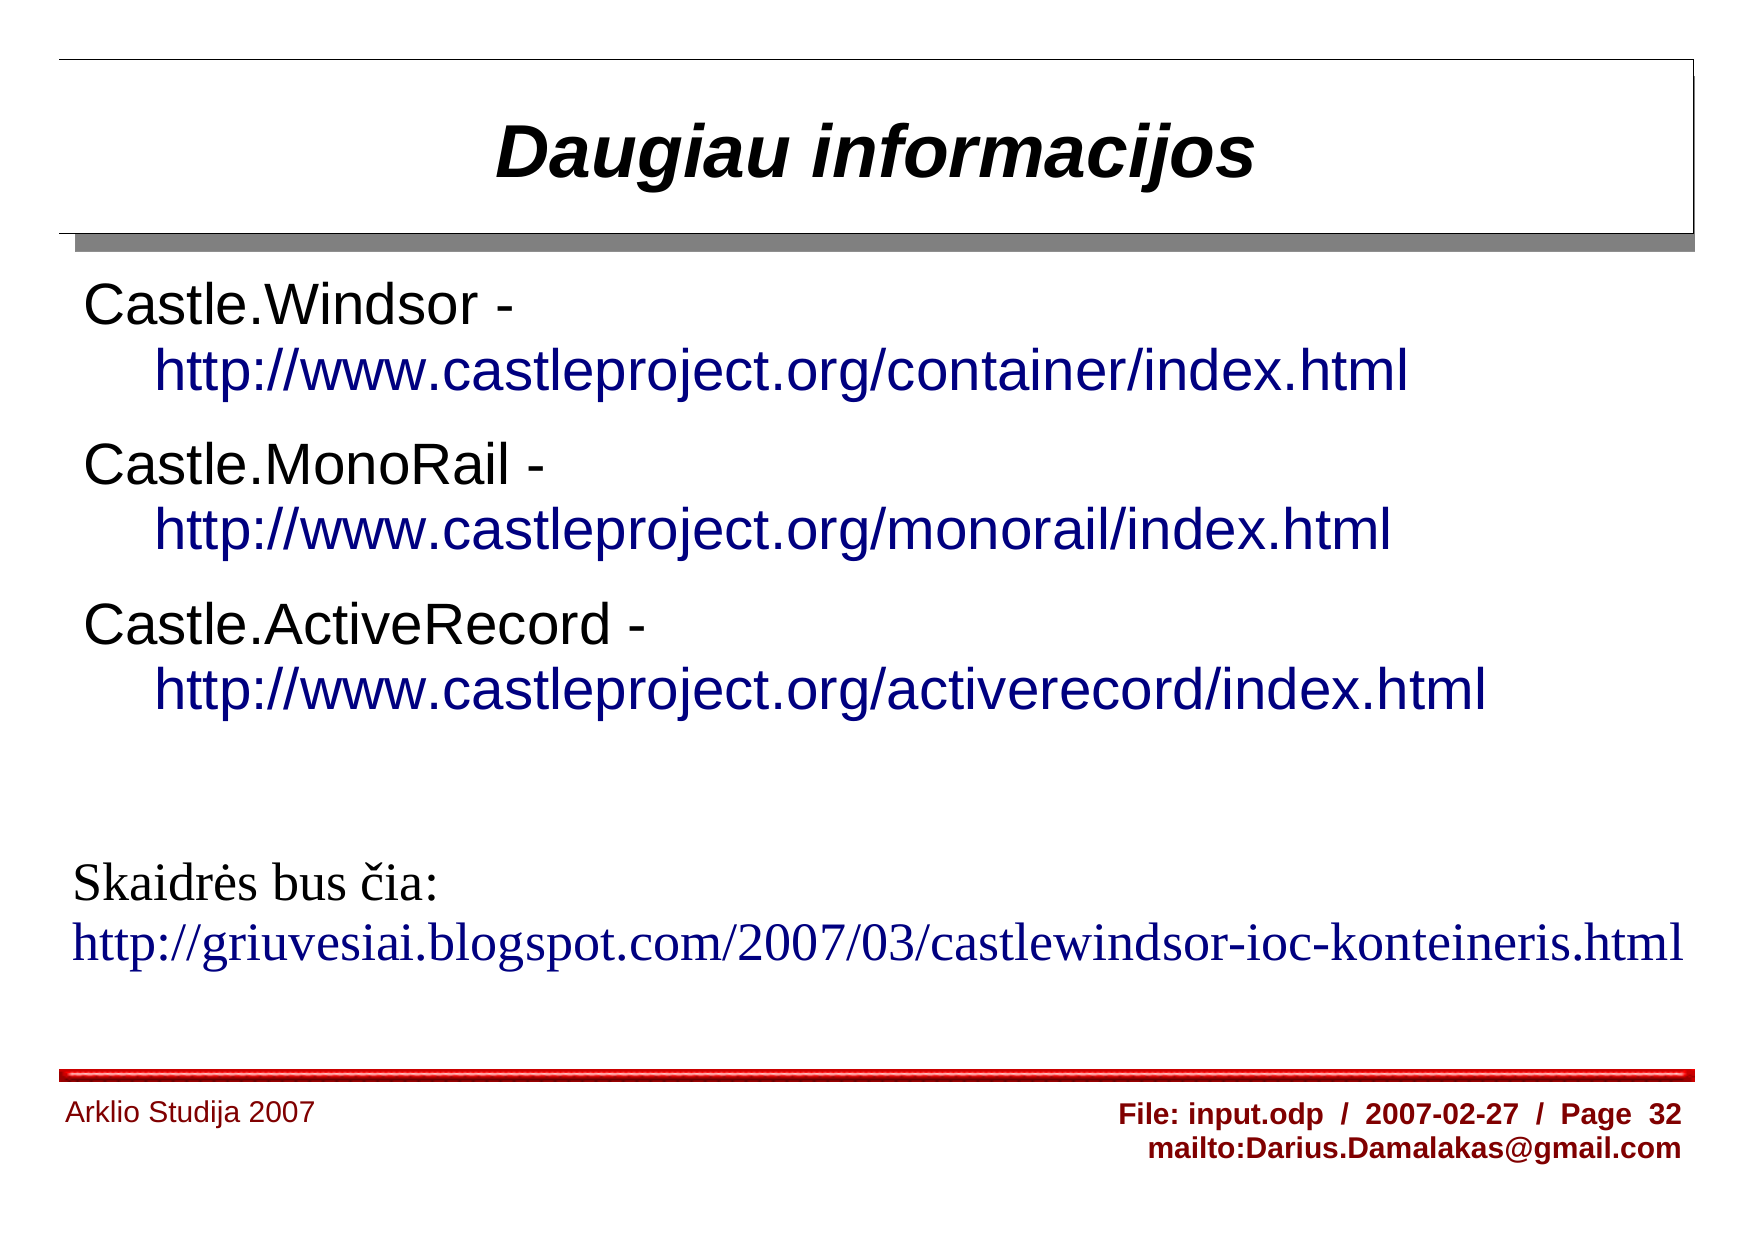

# Daugiau informacijos
Castle.Windsor - http://www.castleproject.org/container/index.html
Castle.MonoRail - http://www.castleproject.org/monorail/index.html
Castle.ActiveRecord - http://www.castleproject.org/activerecord/index.html
Skaidrės bus čia: http://griuvesiai.blogspot.com/2007/03/castlewindsor-ioc-konteineris.html